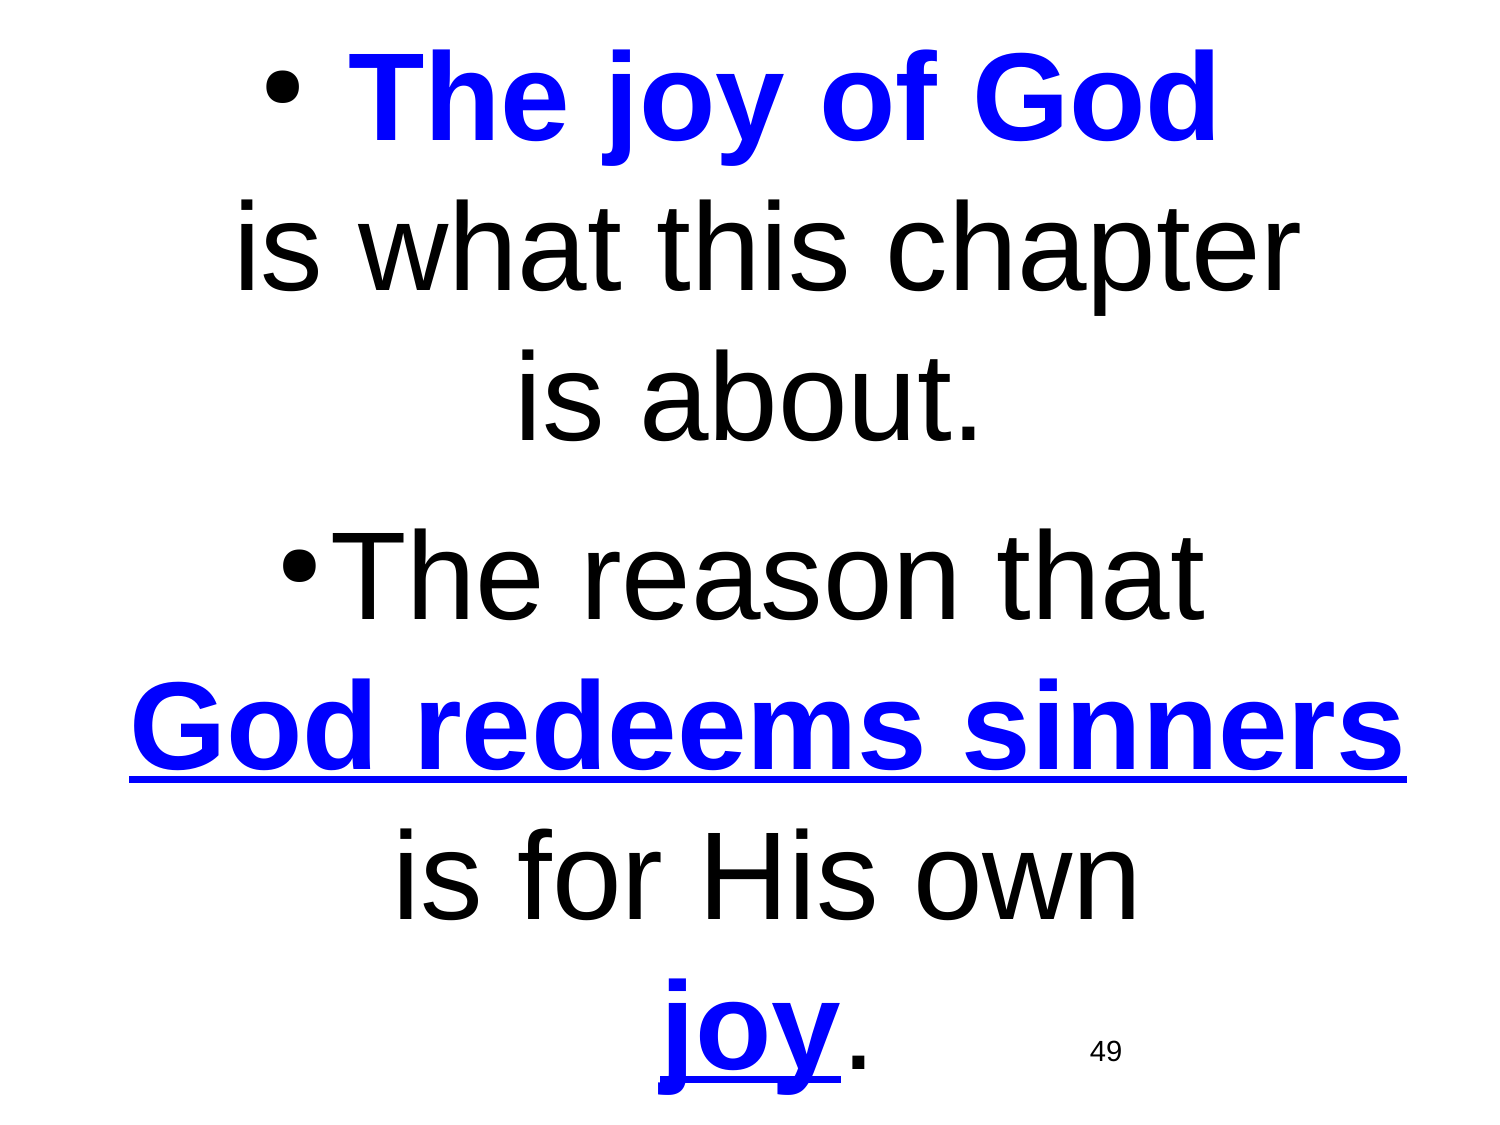

# The joy of God is what this chapter is about.
The reason that
God redeems sinners
is for His own
joy.
49